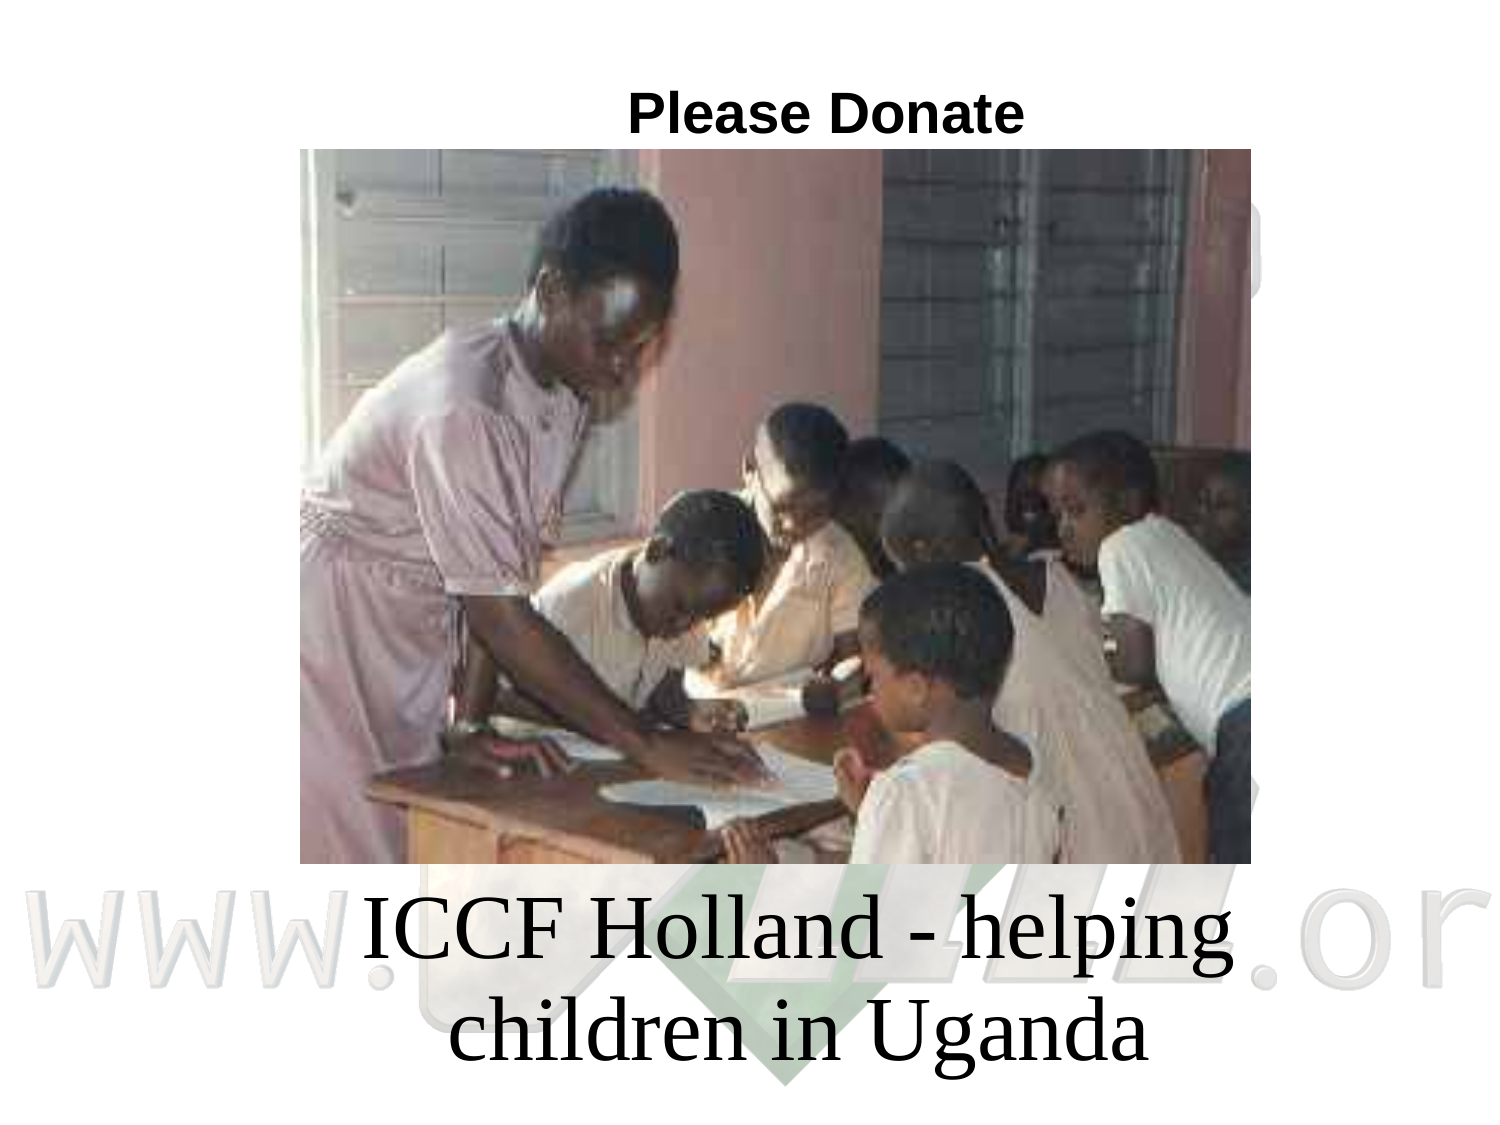

# Please Donate
 ICCF Holland - helping
children in Uganda